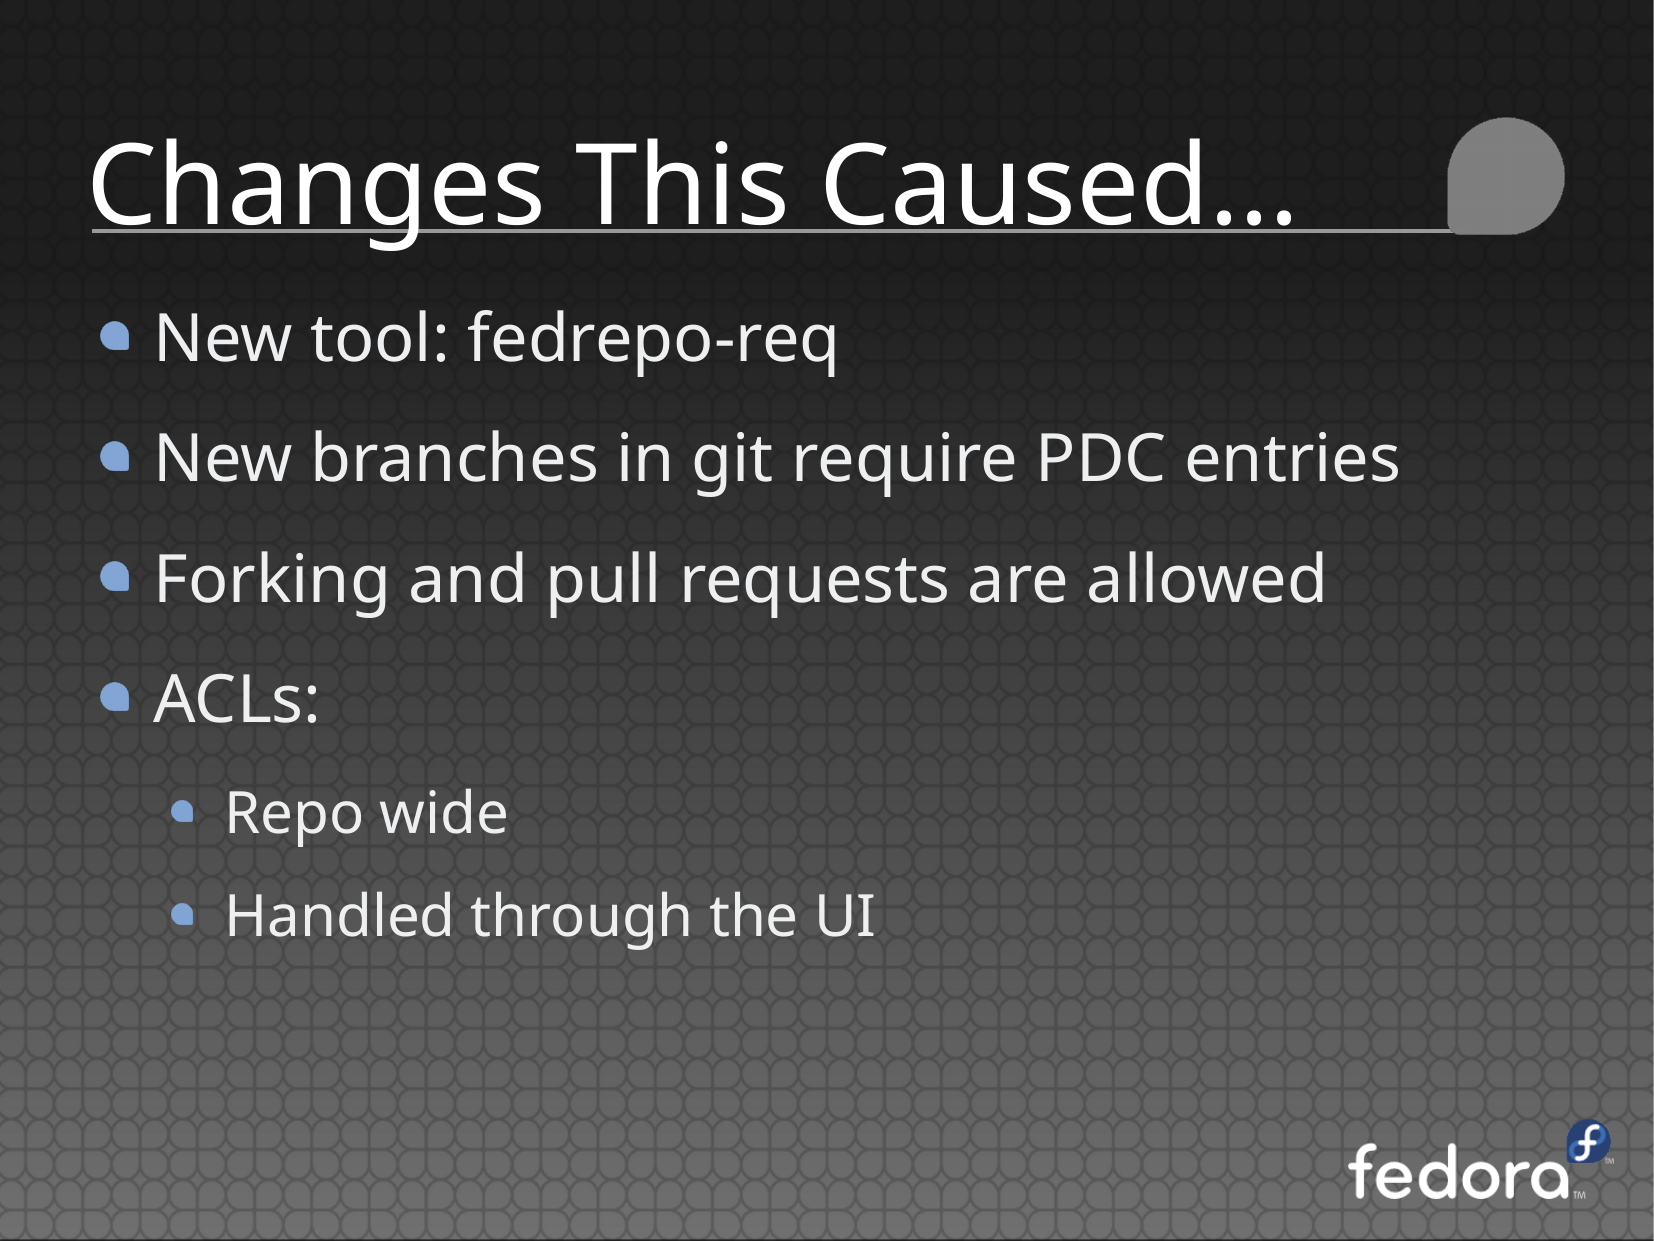

# Changes This Caused...
New tool: fedrepo-req
New branches in git require PDC entries
Forking and pull requests are allowed
ACLs:
Repo wide
Handled through the UI